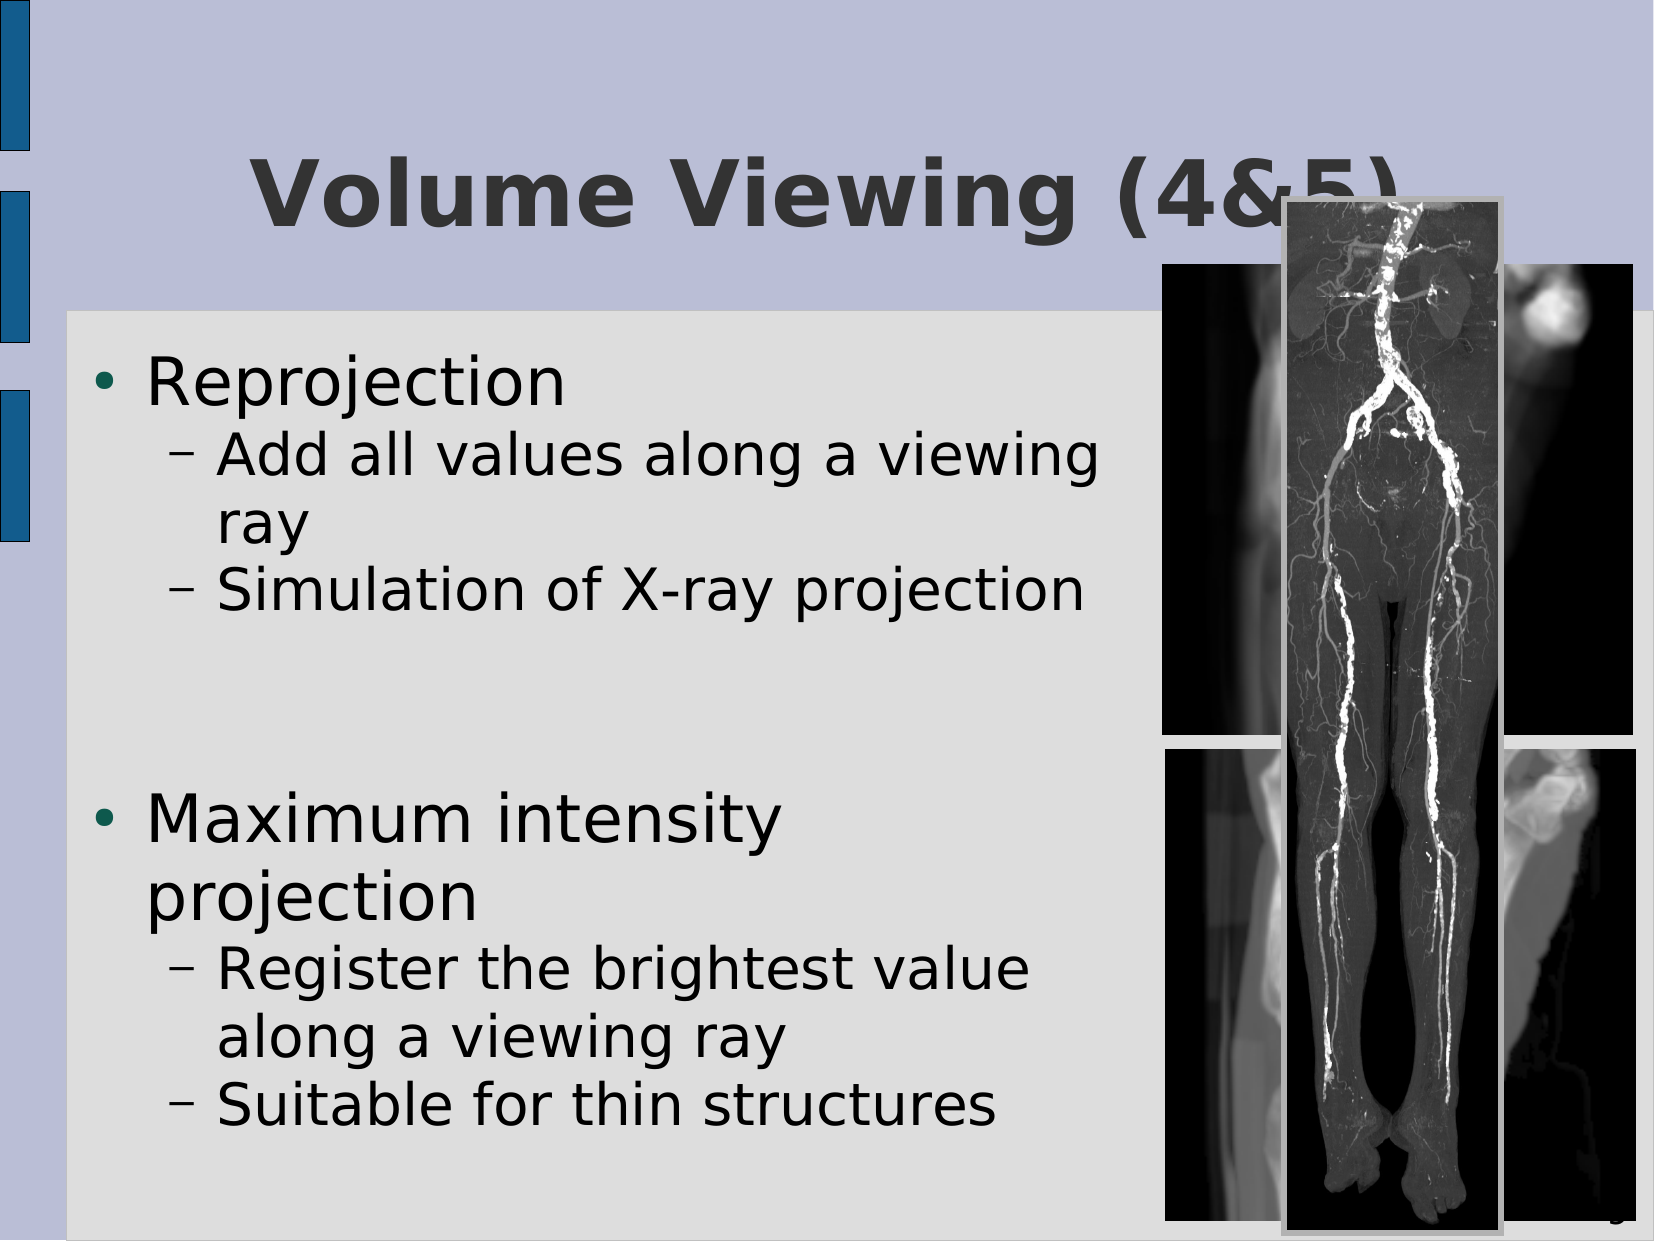

# Volume Viewing (4&5)
Reprojection
Add all values along a viewing ray
Simulation of X-ray projection
Maximum intensity projection
Register the brightest value along a viewing ray
Suitable for thin structures